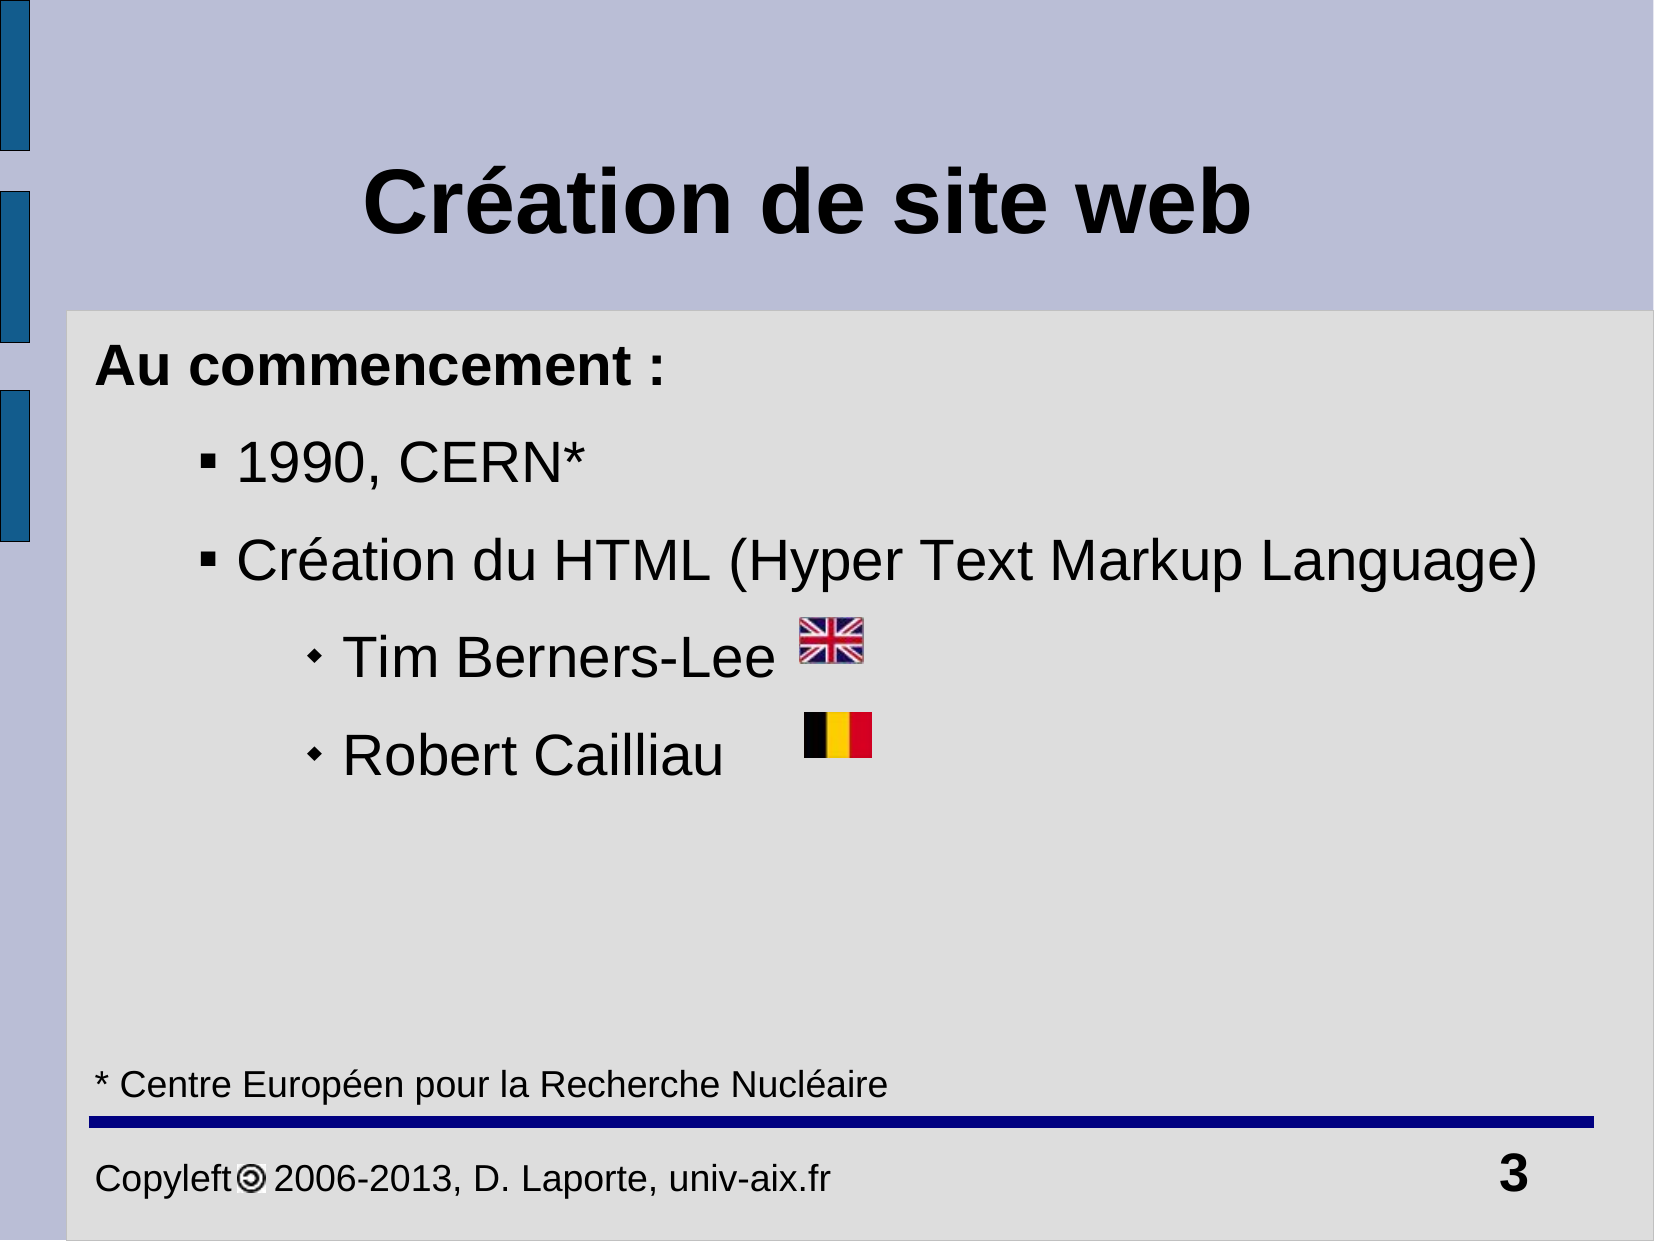

Au commencement :
1990, CERN*
Création du HTML (Hyper Text Markup Language)
Tim Berners-Lee
Robert Cailliau
* Centre Européen pour la Recherche Nucléaire